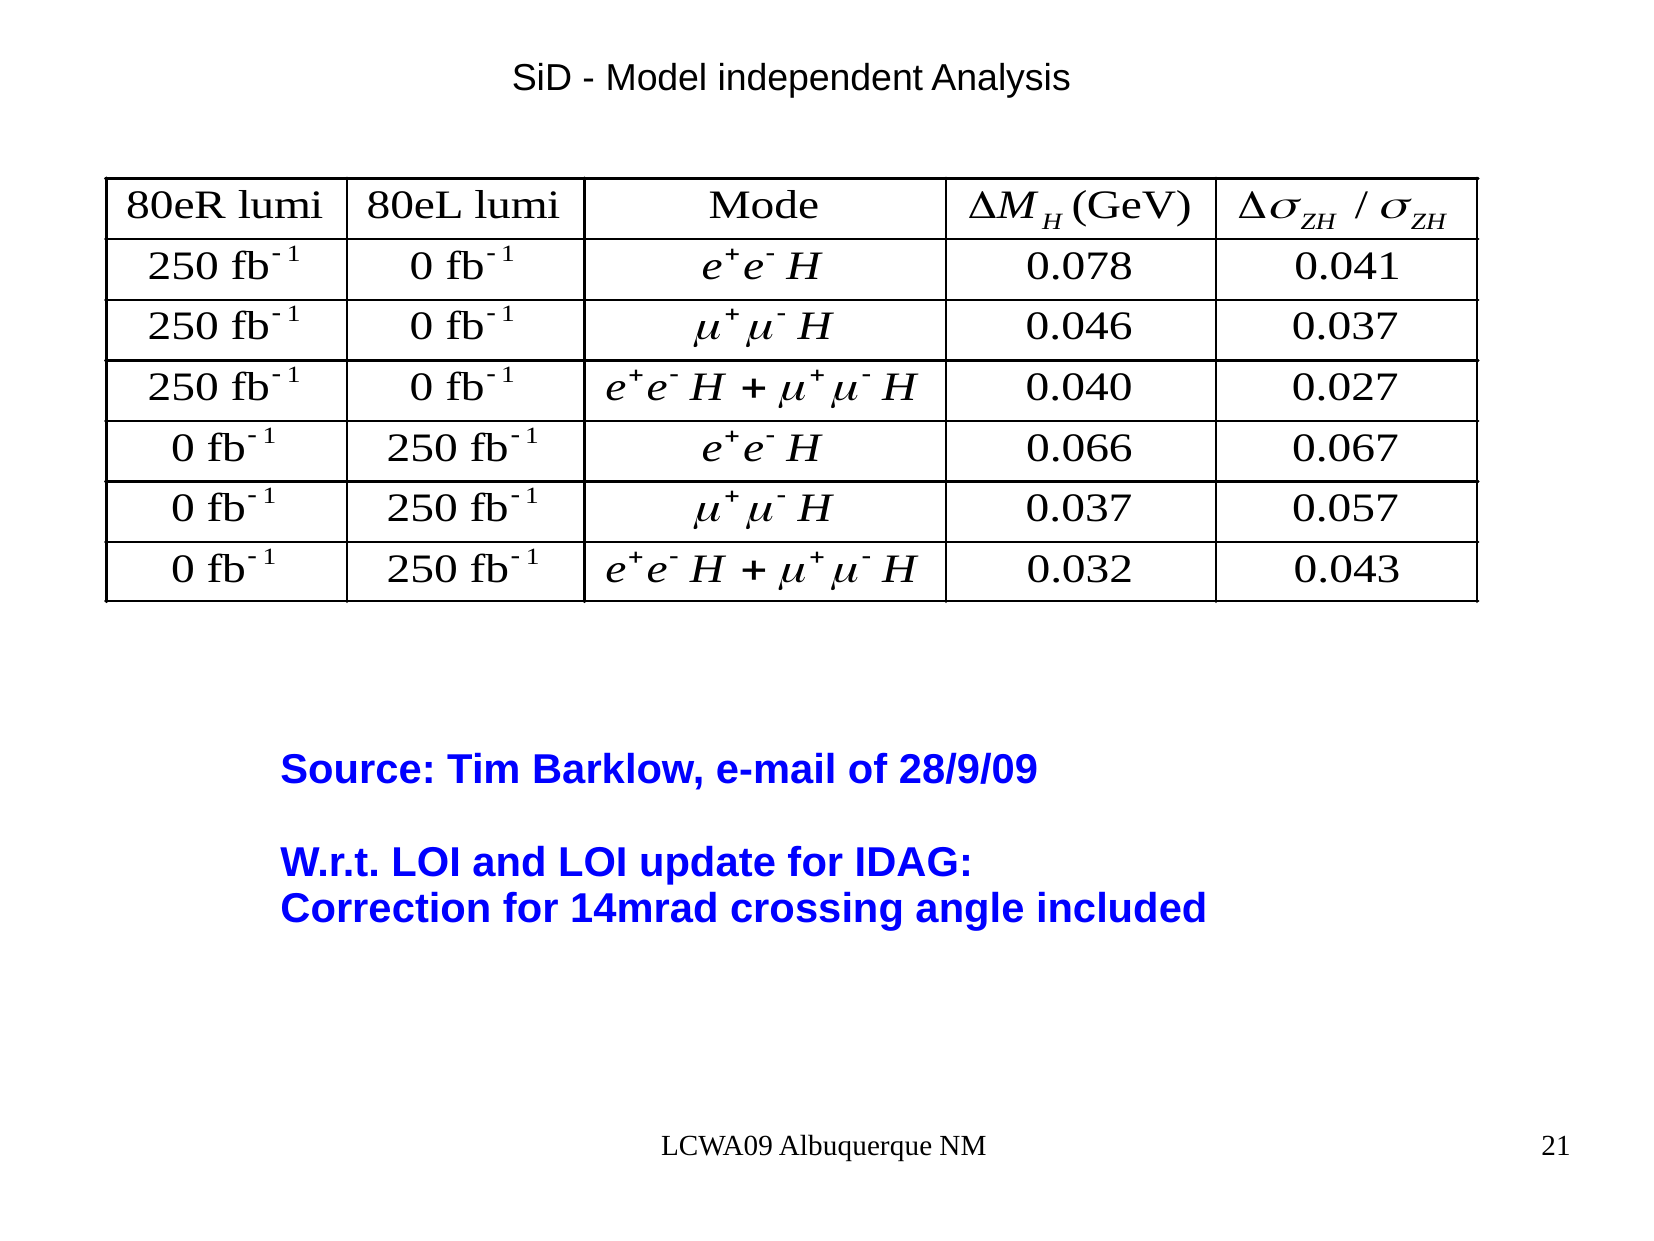

SiD - Model independent Analysis
Source: Tim Barklow, e-mail of 28/9/09
W.r.t. LOI and LOI update for IDAG:
Correction for 14mrad crossing angle included
LCWA09 albuquerque NM
21